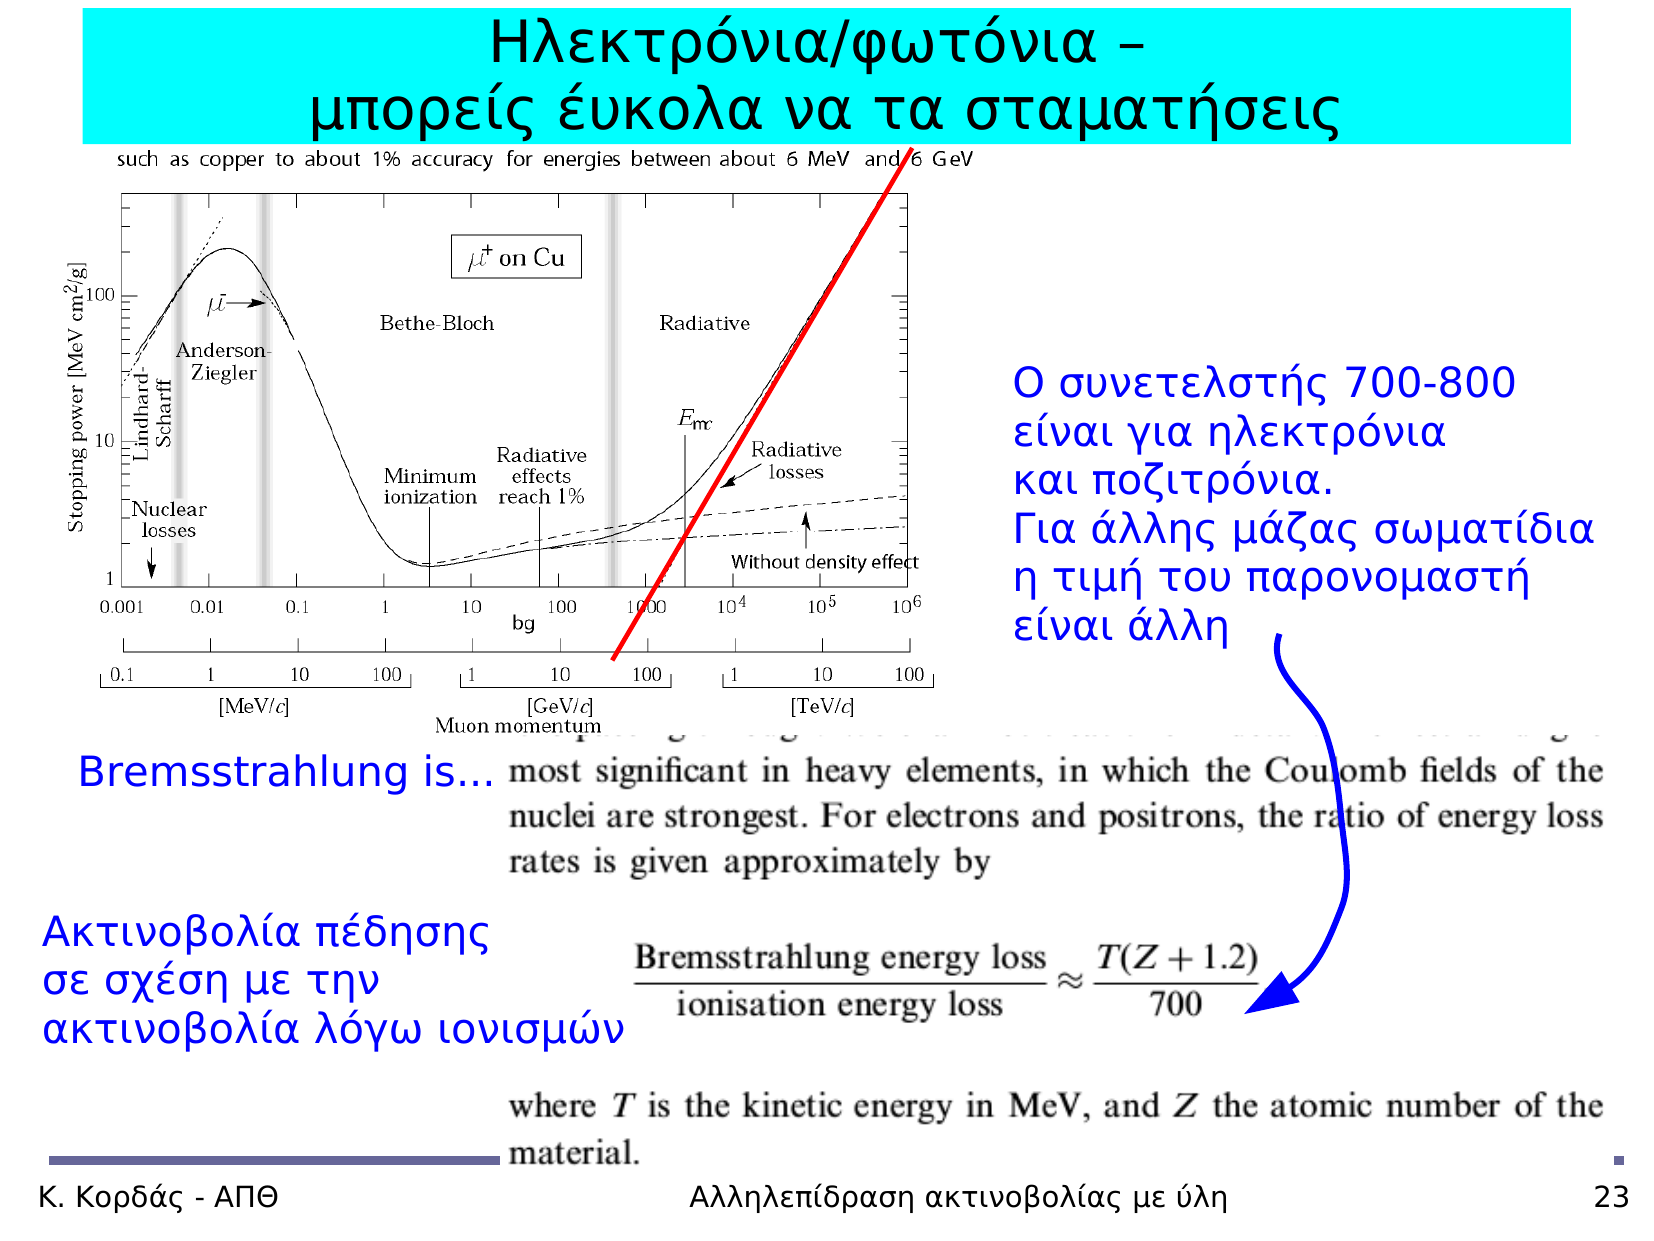

# Ηλεκτρόνια/φωτόνια – μπορείς έυκολα να τα σταματήσεις
O συνετελστής 700-800
είναι για ηλεκτρόνια
και ποζιτρόνια.
Για άλλης μάζας σωματίδια
η τιμή του παρονομαστή
είναι άλλη
Bremsstrahlung is...
Ακτινοβολία πέδησης
σε σχέση με την
ακτινοβολία λόγω ιονισμών
Κ. Κορδάς - ΑΠΘ
Αλληλεπίδραση ακτινοβολίας με ύλη
23